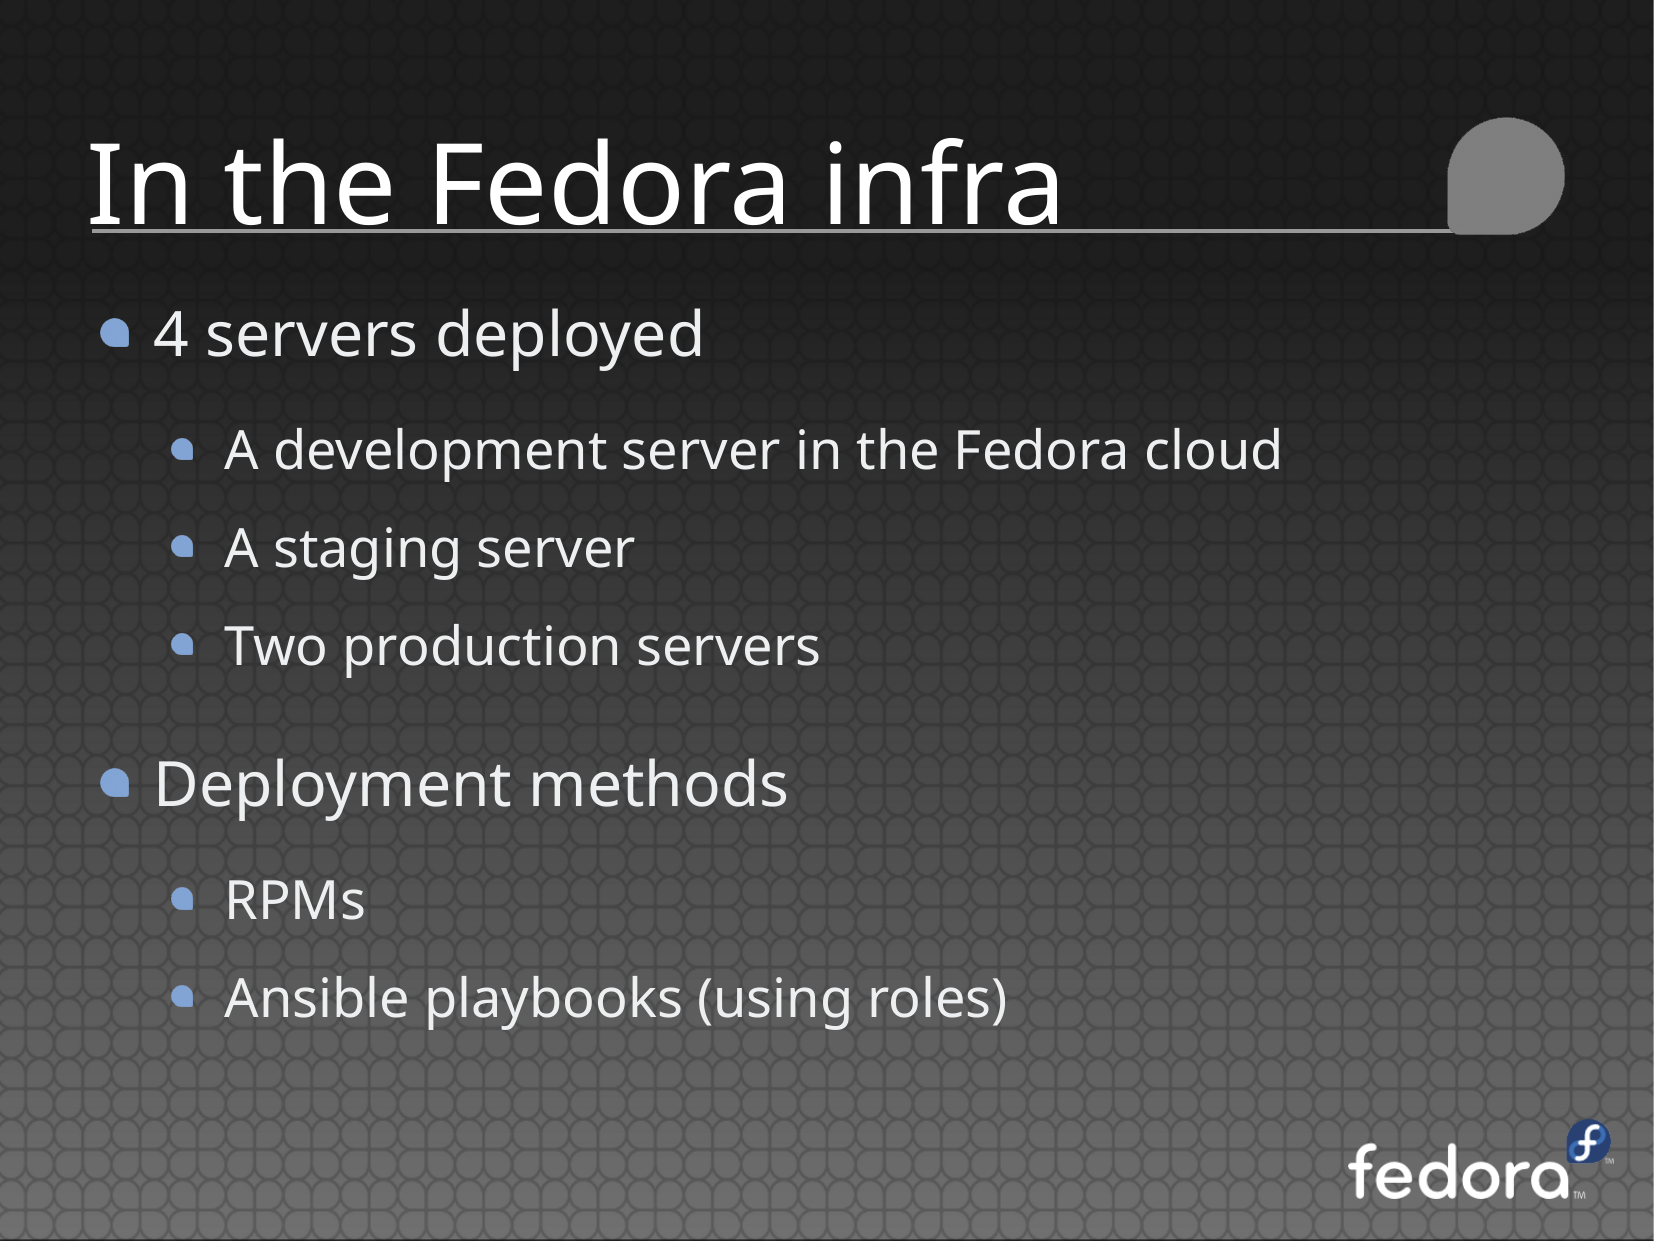

# In the Fedora infra
4 servers deployed
A development server in the Fedora cloud
A staging server
Two production servers
Deployment methods
RPMs
Ansible playbooks (using roles)